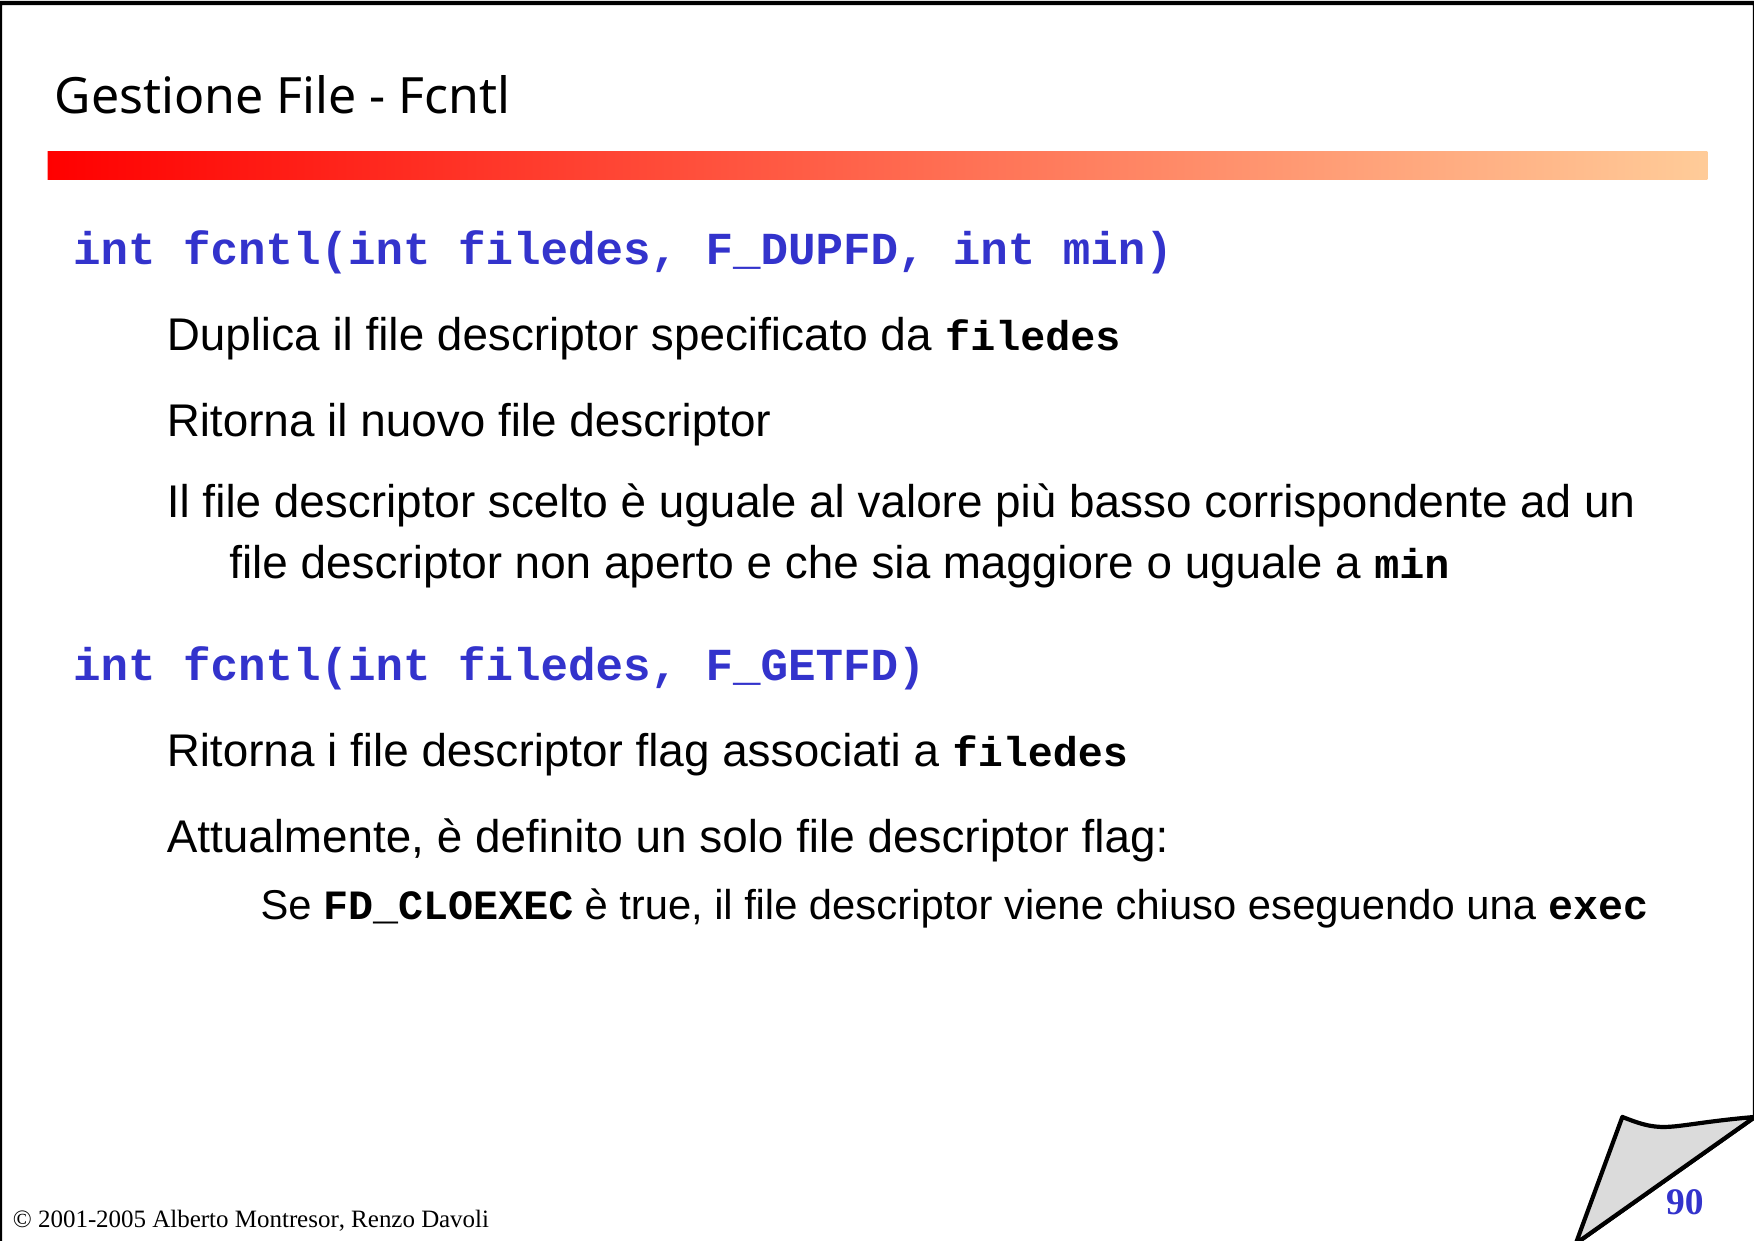

# Gestione File - Fcntl
int fcntl(int filedes, F_DUPFD, int min)
Duplica il file descriptor specificato da filedes
Ritorna il nuovo file descriptor
Il file descriptor scelto è uguale al valore più basso corrispondente ad un file descriptor non aperto e che sia maggiore o uguale a min
int fcntl(int filedes, F_GETFD)
Ritorna i file descriptor flag associati a filedes
Attualmente, è definito un solo file descriptor flag:
Se FD_CLOEXEC è true, il file descriptor viene chiuso eseguendo una exec